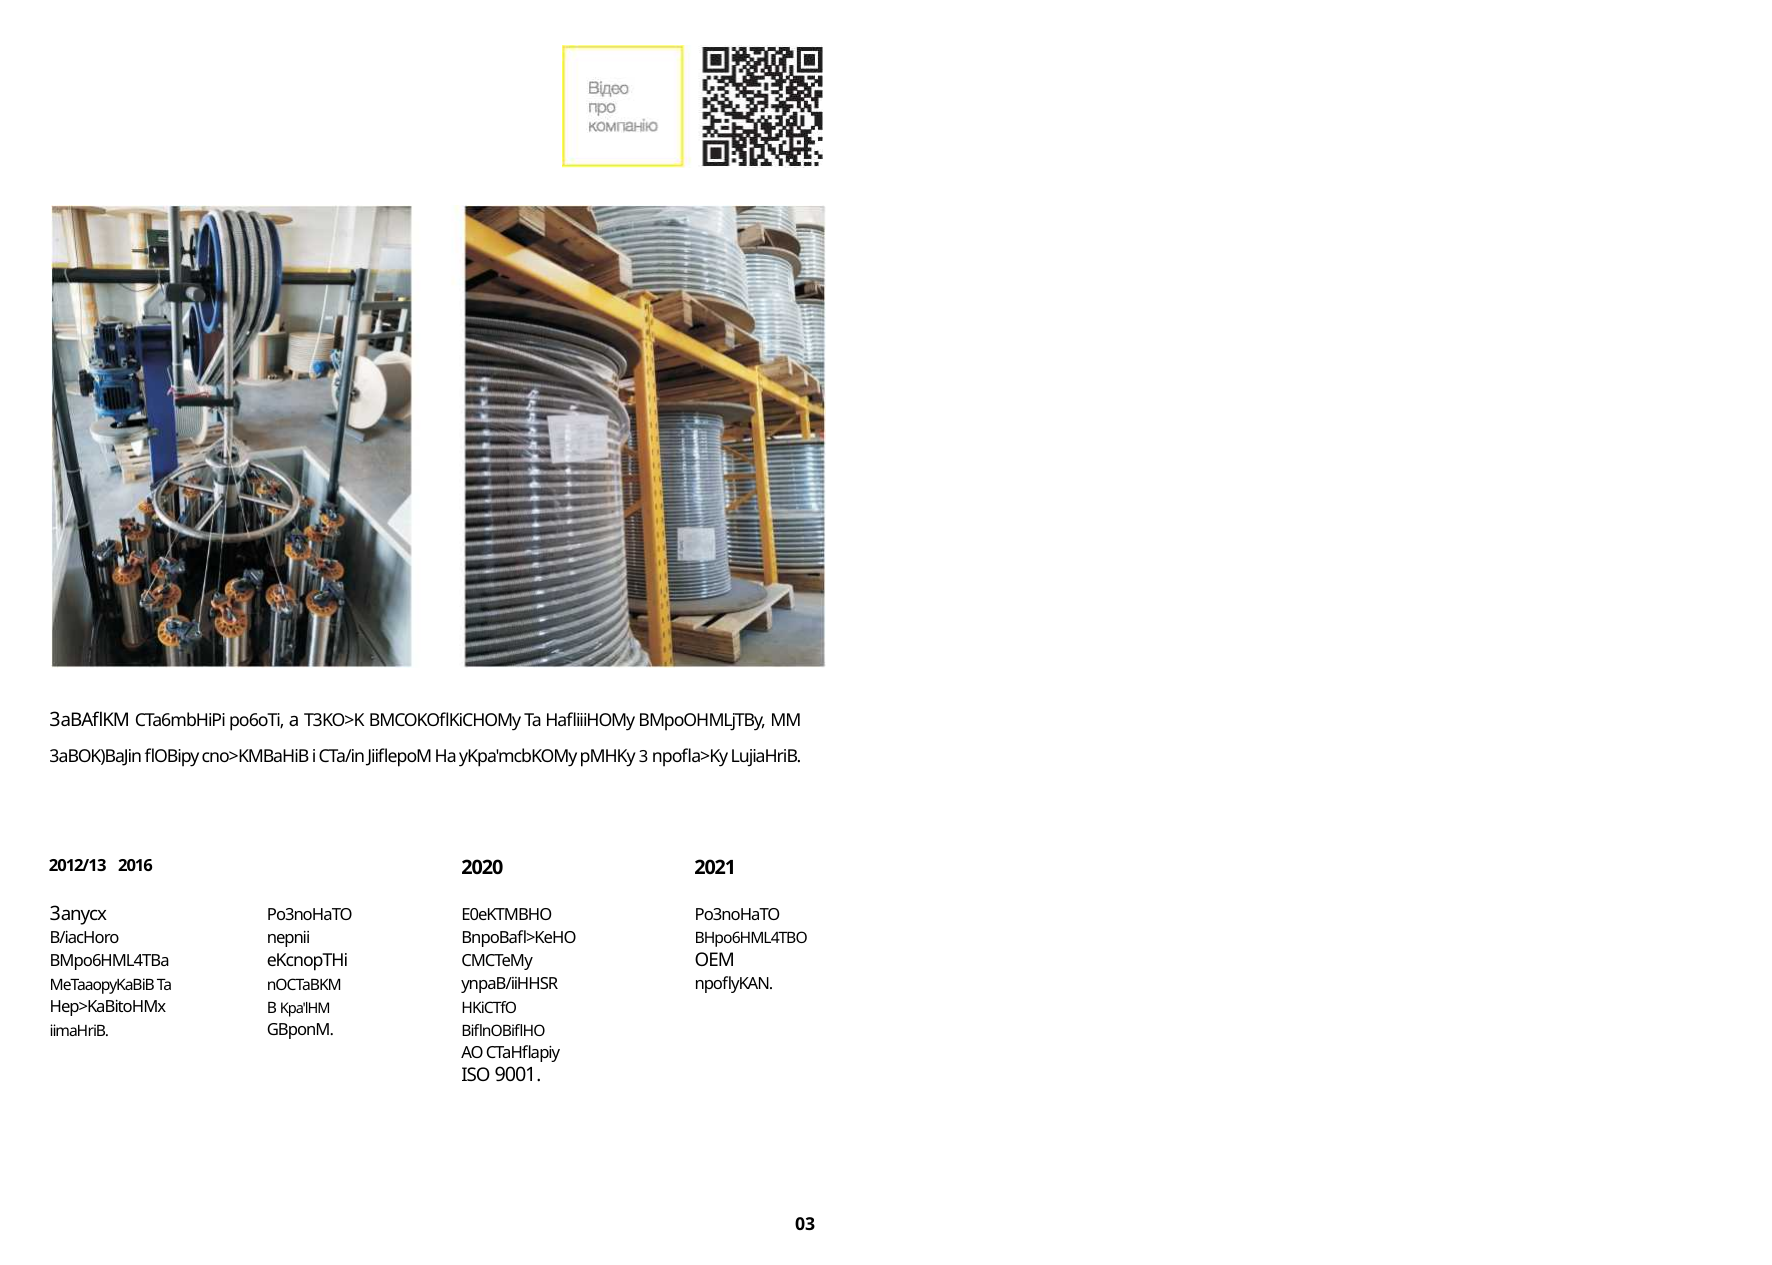

3aBAflKM CTa6mbHiPi po6oTi, a t3ko>k BMCOKOflKiCHOMy Ta HafliiiHOMy BMpoOHMLjTBy, mm 3aBOK)BaJin flOBipy cno>KMBaHiB i CTa/in JiiflepoM Ha yKpa'mcbKOMy pMHKy 3 npofla>Ky LujiaHriB.
2012/13 2016
2020
2021
3anycx
B/iacHoro
BMpo6HML4TBa
MeTaaopyKaBiB Ta
Hep>KaBitoHMx
iimaHriB.
Po3noHaTO
nepnii
eKcnopTHi
nOCTaBKM
B Kpa'lHM
GBponM.
E0eKTMBHO
BnpoBafl>KeHO
CMCTeMy
ynpaB/iiHHSR
HKiCTfO
BiflnOBiflHO
AO CTaHflapiy
ISO 9001.
Po3noHaTO
BHpo6HML4TBO
OEM
npoflyKAN.
03